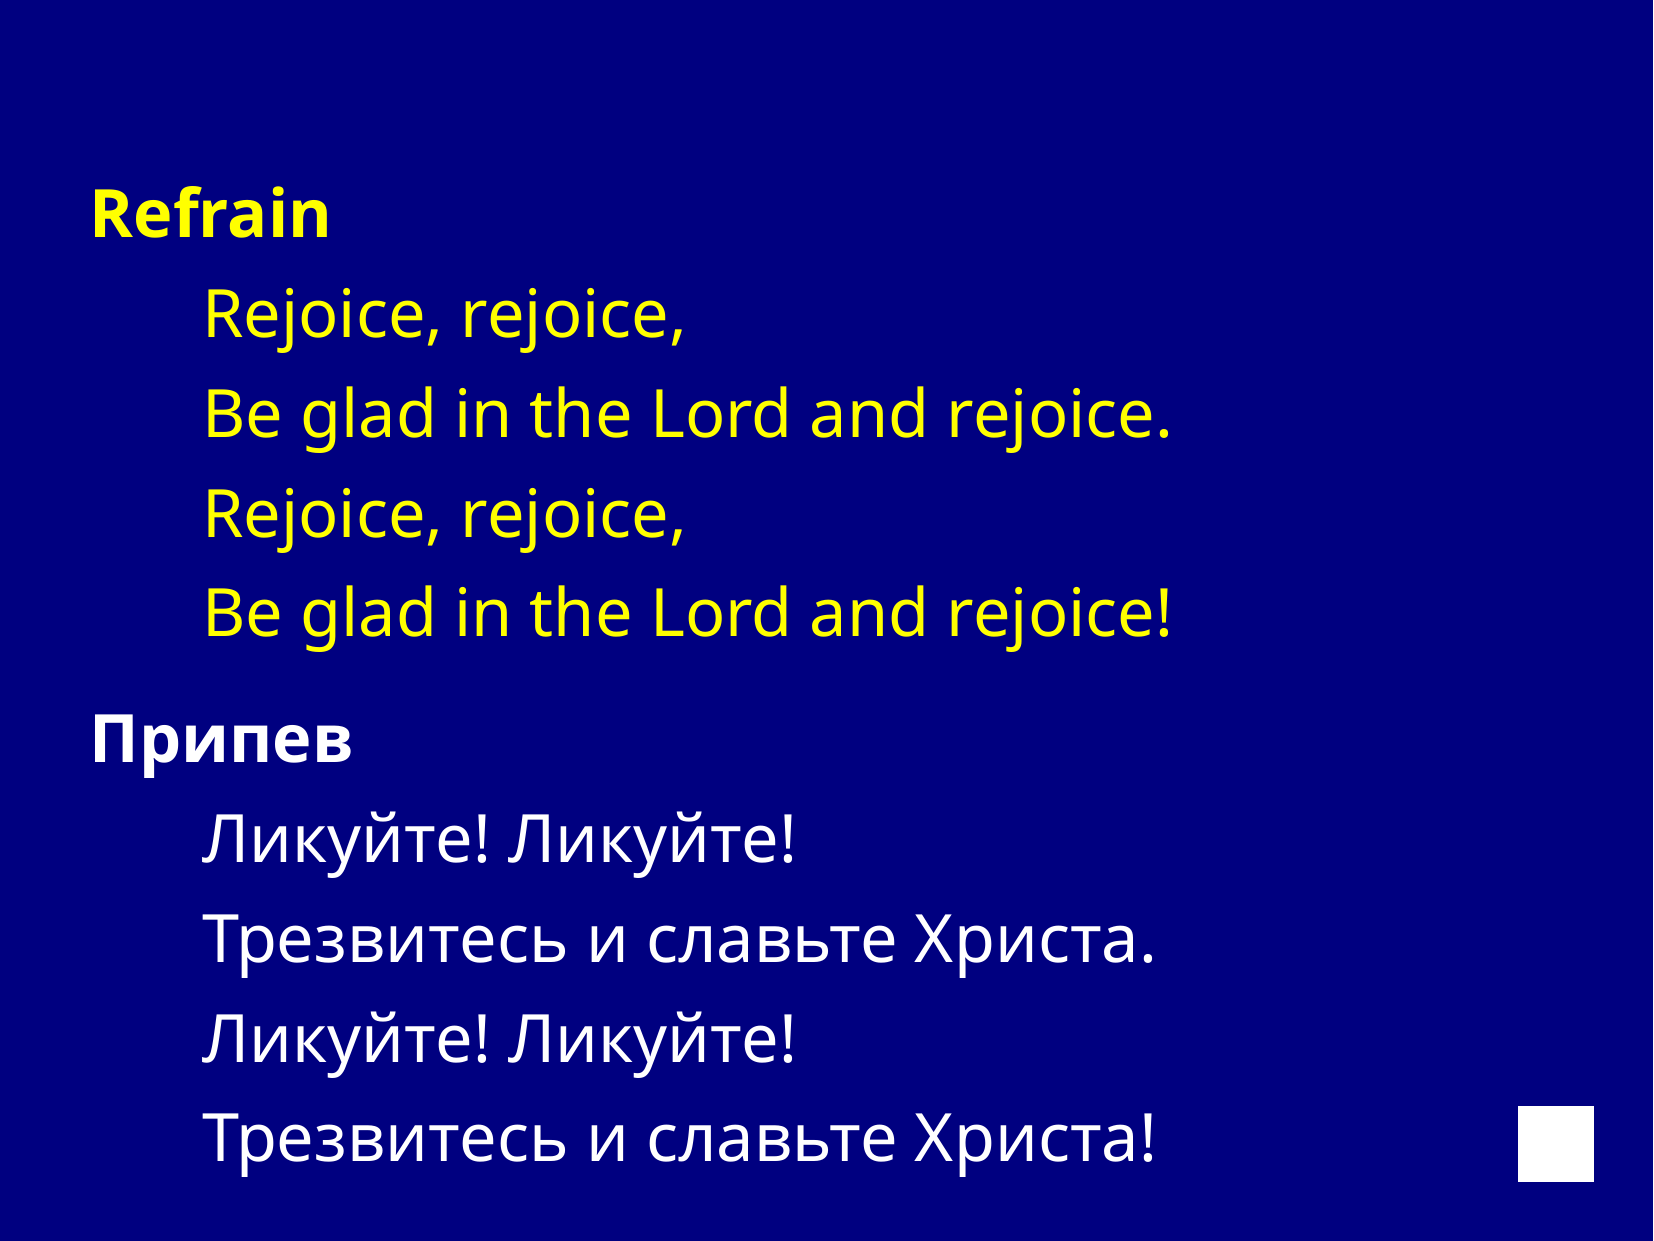

Refrain
	Rejoice, rejoice,
	Be glad in the Lord and rejoice.
	Rejoice, rejoice,
	Be glad in the Lord and rejoice!
Припев
	Ликуйте! Ликуйте!
	Трезвитесь и славьте Христа.
	Ликуйте! Ликуйте!
	Трезвитесь и славьте Христа!